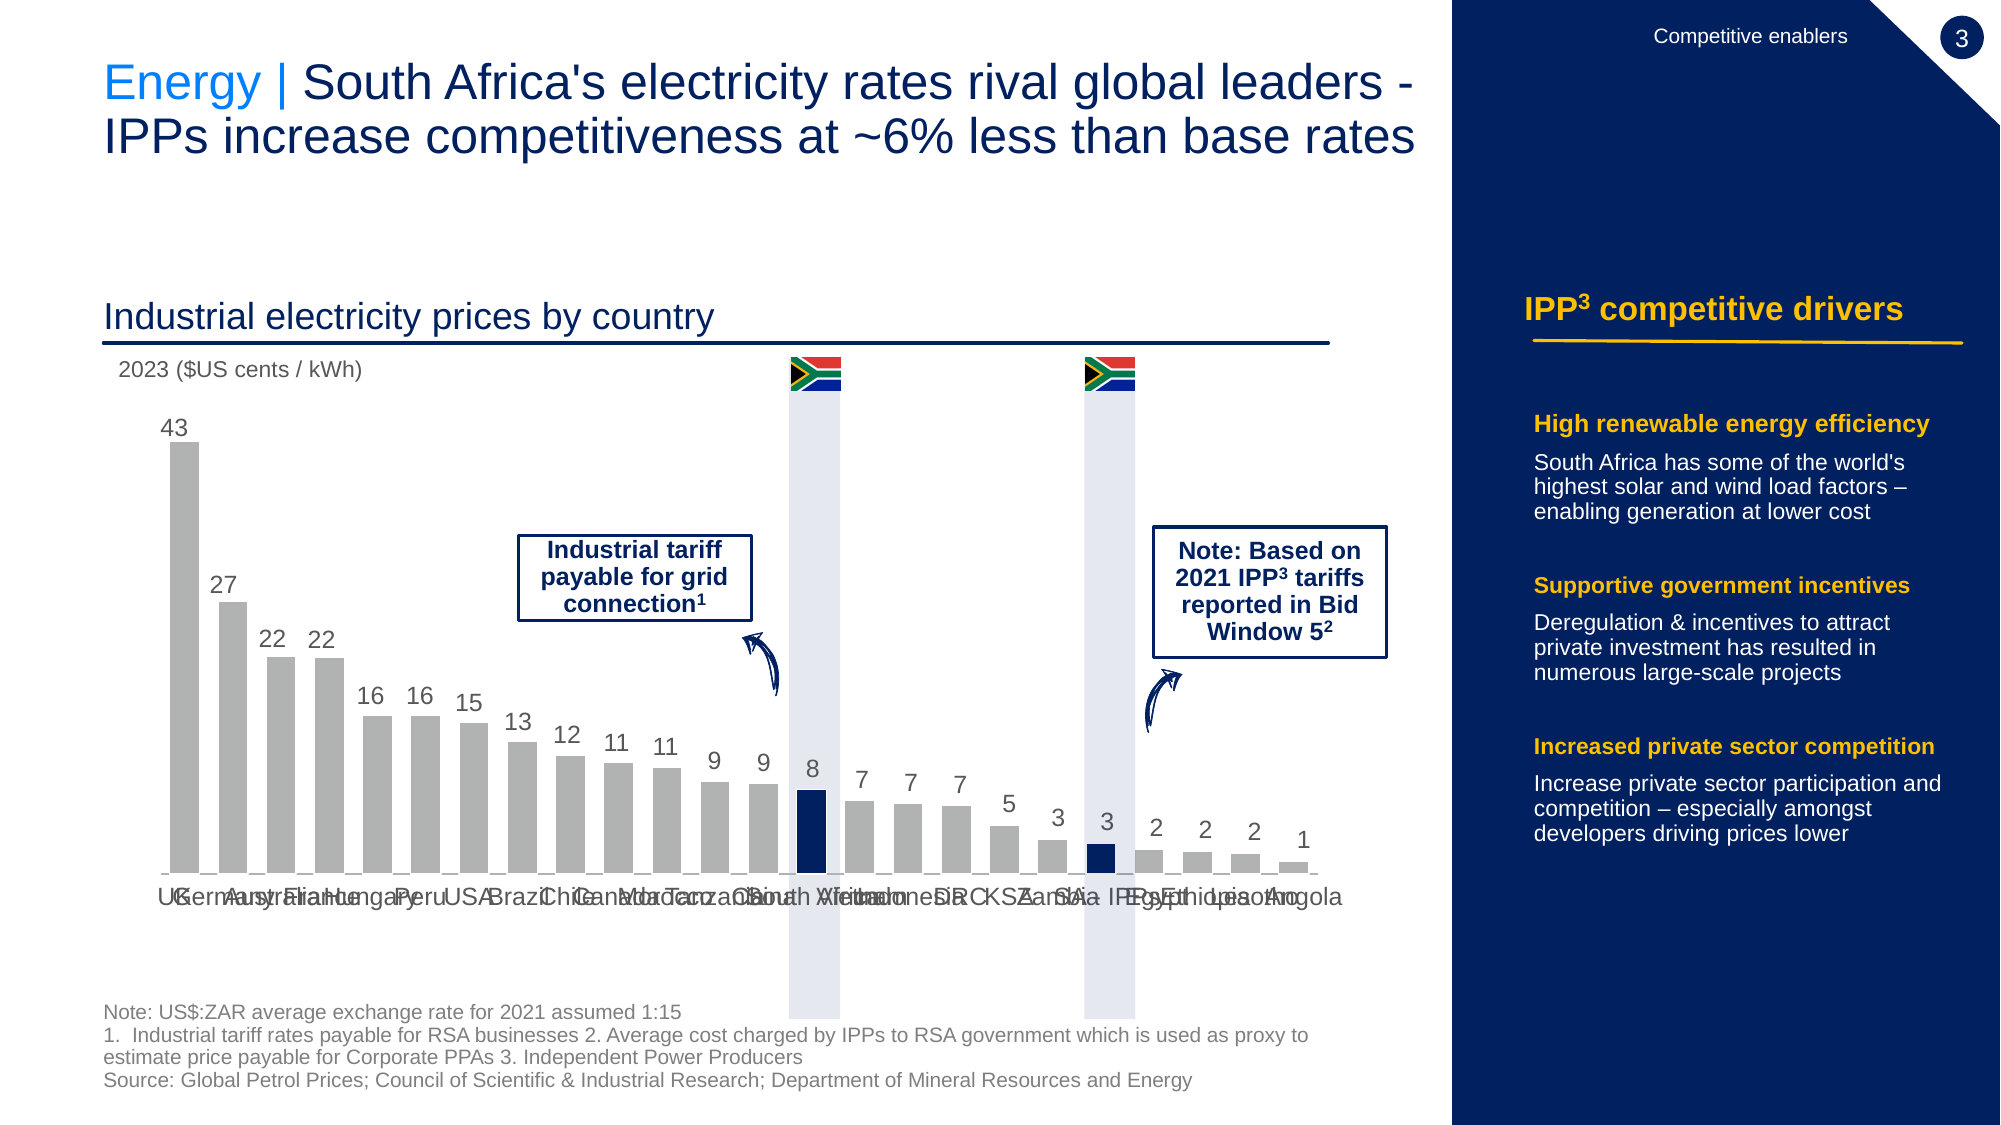

Competitive enablers
3
# Energy | South Africa's electricity rates rival global leaders - IPPs increase competitiveness at ~6% less than base rates
IPP3 competitive drivers
Industrial electricity prices by country
High renewable energy efficiency
South Africa has some of the world's highest solar and wind load factors – enabling generation at lower cost
Supportive government incentives
Deregulation & incentives to attract private investment has resulted in numerous large-scale projects
Increased private sector competition
Increase private sector participation and competition – especially amongst developers driving prices lower
2023 ($US cents / kWh)
43
### Chart
| Category | Series1 |
|---|---|
| 1 | 0.43 |
| 2 | 0.271 |
| 3 | 0.216 |
| 4 | 0.215 |
| 5 | 0.158 |
| 6 | 0.158 |
| 7 | 0.151 |
| 8 | 0.132 |
| 9 | 0.118 |
| 10 | 0.111 |
| 11 | 0.106 |
| 12 | 0.092 |
| 13 | 0.09 |
| 14 | 0.084 |
| 15 | 0.073 |
| 16 | 0.07 |
| 17 | 0.068 |
| 18 | 0.048 |
| 19 | 0.034 |
| 20 | 0.03 |
| 21 | 0.024 |
| 22 | 0.022 |
| 23 | 0.02 |
| 24 | 0.012 |Note: Based on 2021 IPP3 tariffs reported in Bid Window 52
Industrial tariff payable for grid connection1
27
22
22
16
16
15
13
12
11
11
9
9
8
7
7
7
5
3
3
2
2
2
1
UK
Germany
Australia
France
Hungary
Peru
USA
Brazil
Chile
Canada
Morocco
Tanzania
China
South Africa
Vietnam
Indonesia
DRC
KSA
Zambia
SA - IPPs
Egypt
Ethiopia
Lesotho
Angola
Note: US$:ZAR average exchange rate for 2021 assumed 1:15
1. Industrial tariff rates payable for RSA businesses 2. Average cost charged by IPPs to RSA government which is used as proxy to estimate price payable for Corporate PPAs 3. Independent Power Producers
Source: Global Petrol Prices; Council of Scientific & Industrial Research; Department of Mineral Resources and Energy